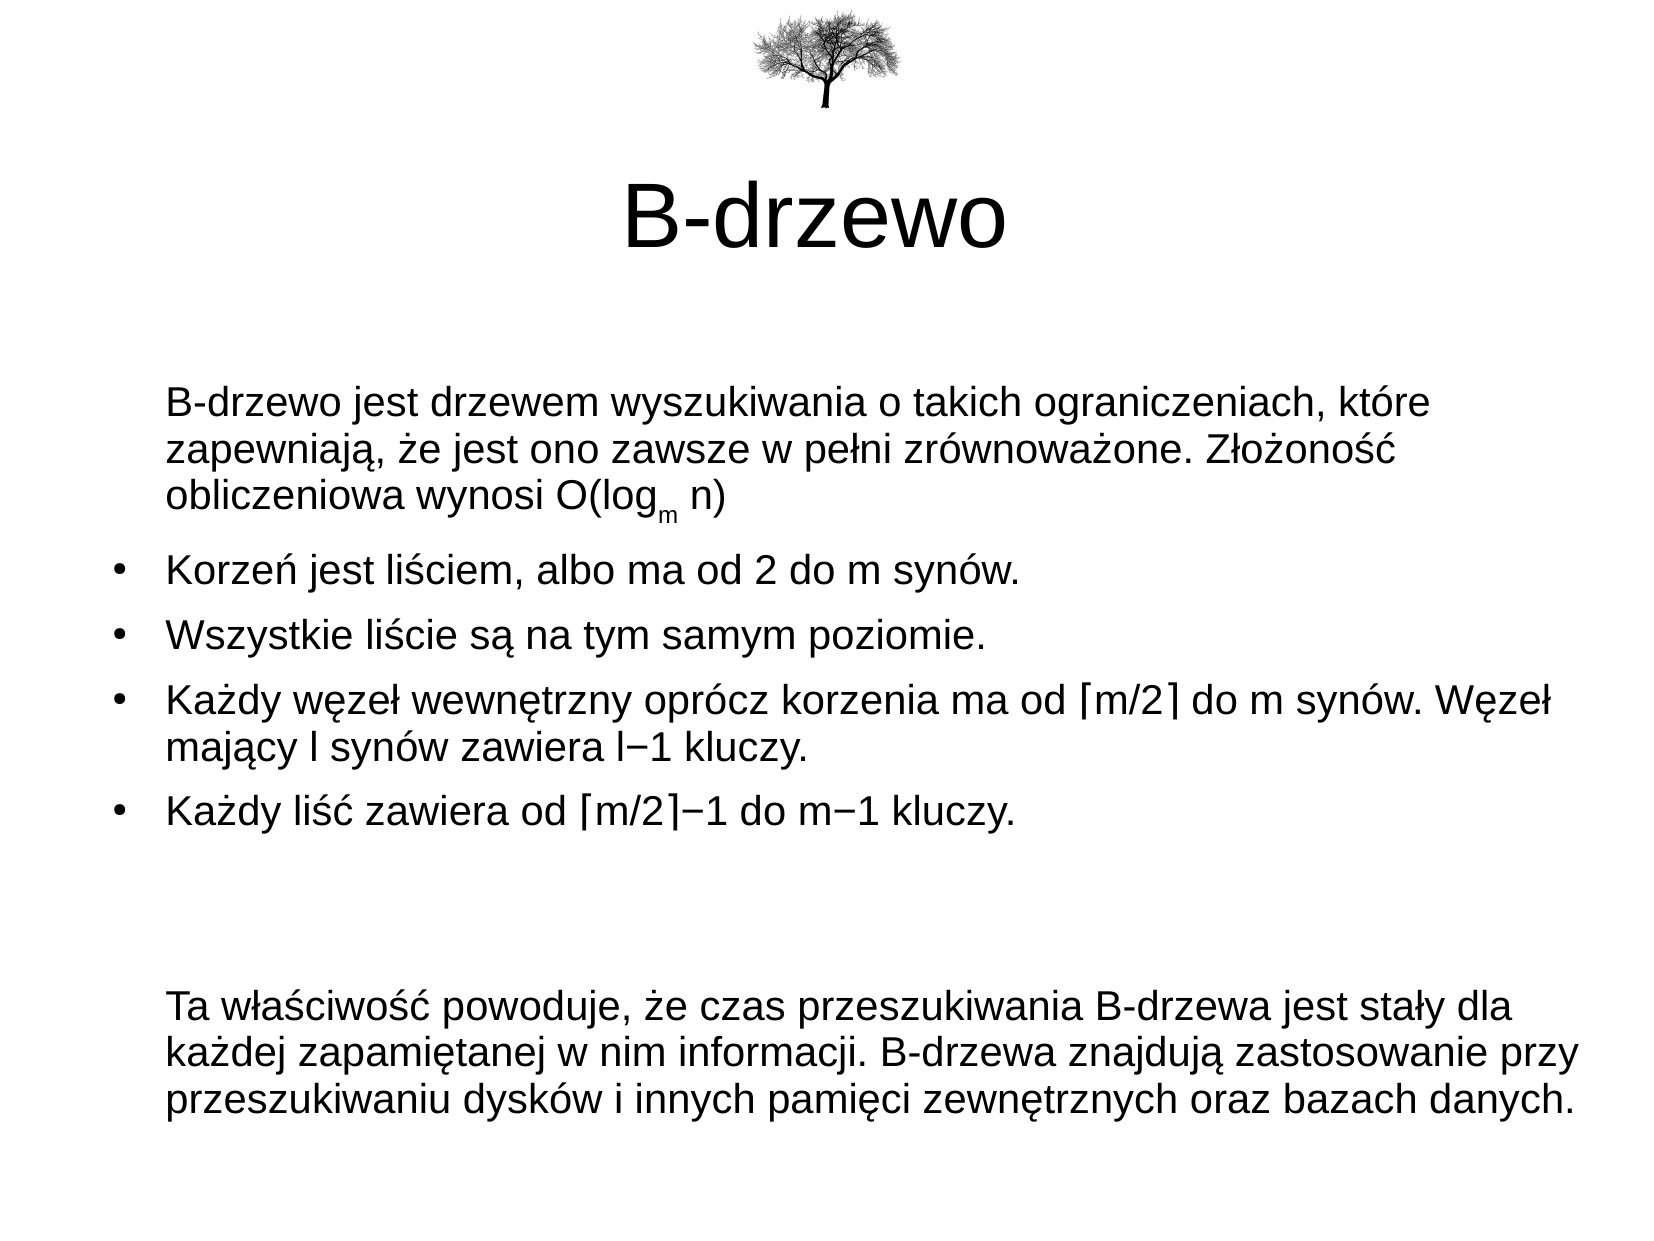

# B-drzewo
B-drzewo jest drzewem wyszukiwania o takich ograniczeniach, które zapewniają, że jest ono zawsze w pełni zrównoważone. Złożoność obliczeniowa wynosi O(logm n)
Korzeń jest liściem, albo ma od 2 do m synów.
Wszystkie liście są na tym samym poziomie.
Każdy węzeł wewnętrzny oprócz korzenia ma od ⌈m/2⌉ do m synów. Węzeł mający l synów zawiera l−1 kluczy.
Każdy liść zawiera od ⌈m/2⌉−1 do m−1 kluczy.
Ta właściwość powoduje, że czas przeszukiwania B-drzewa jest stały dla każdej zapamiętanej w nim informacji. B-drzewa znajdują zastosowanie przy przeszukiwaniu dysków i innych pamięci zewnętrznych oraz bazach danych.